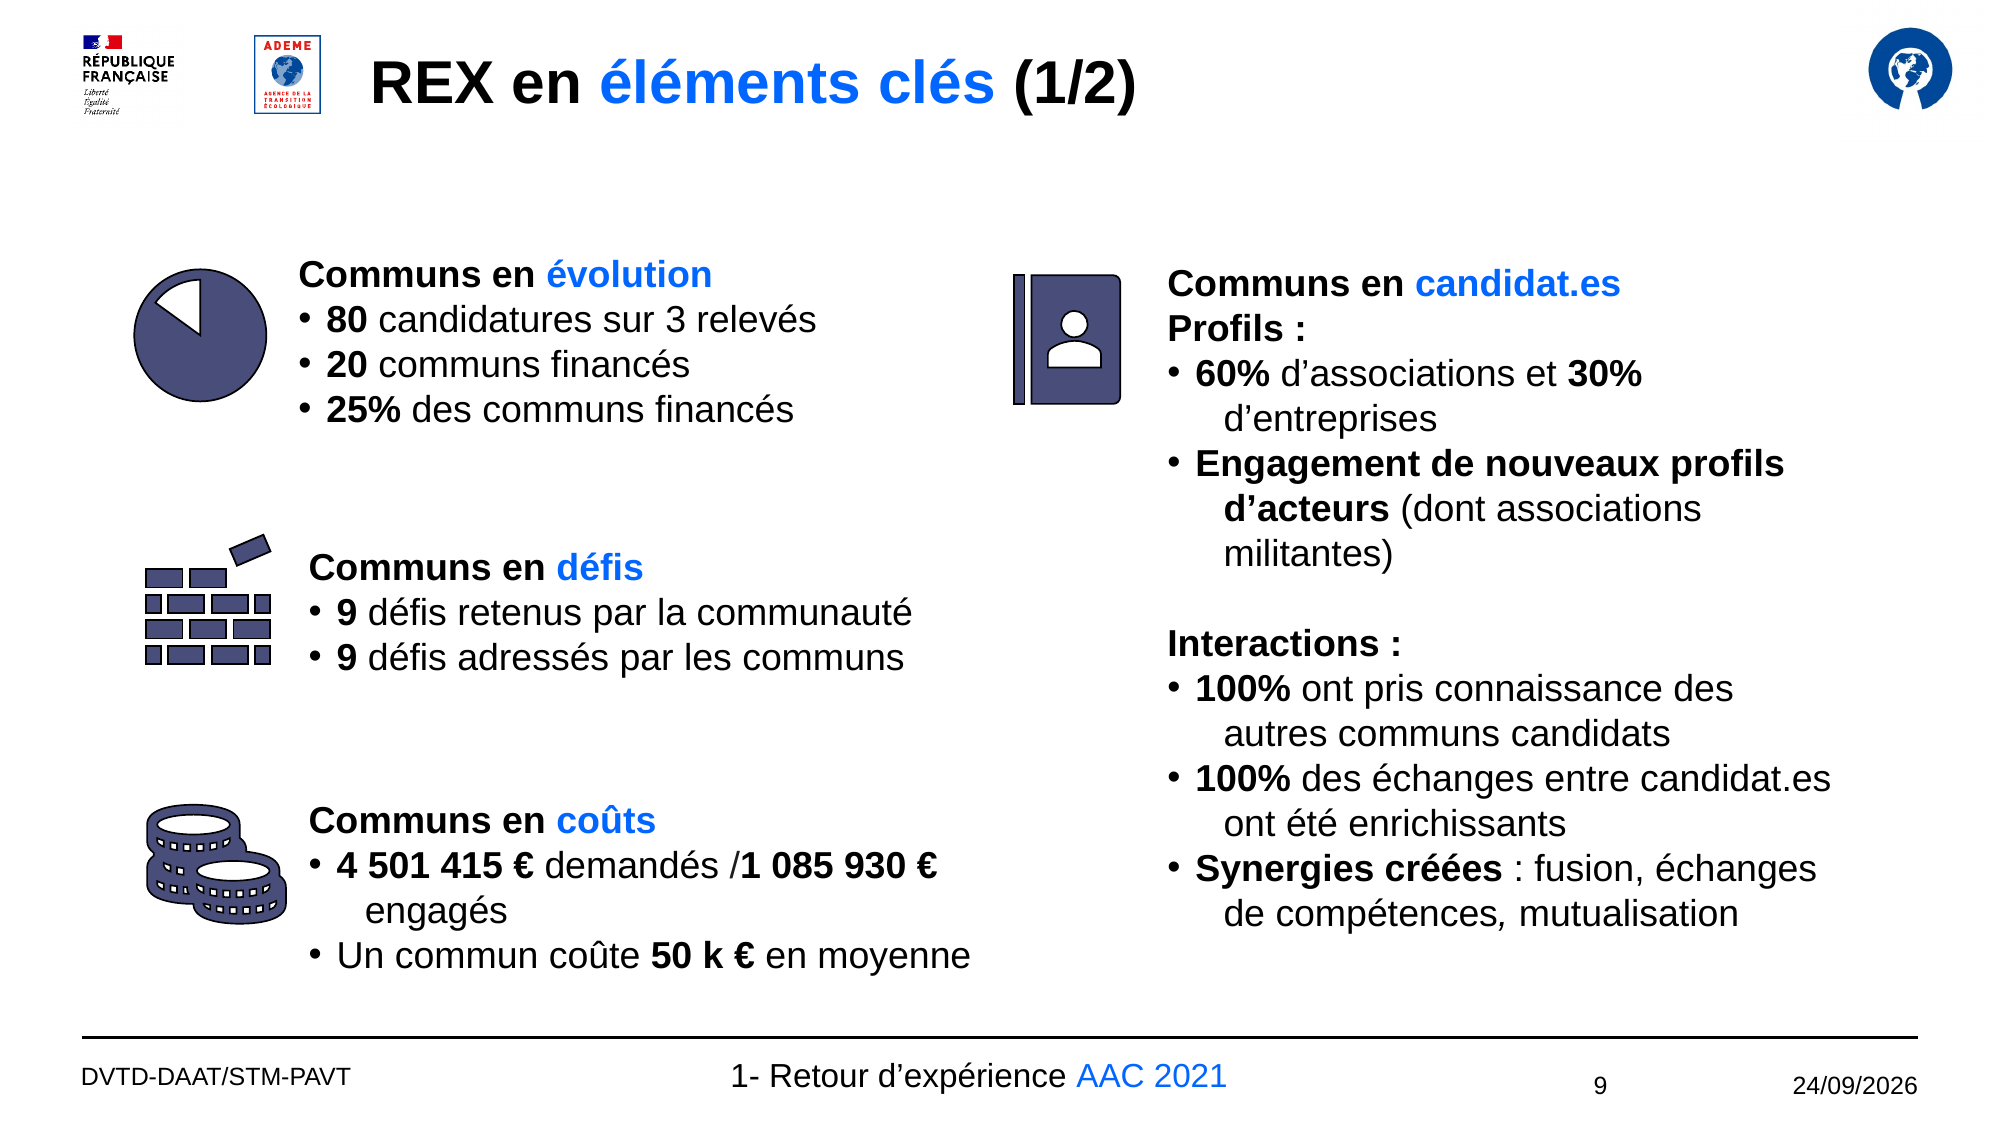

REX en éléments clés (1/2)
Communs en évolution
80 candidatures sur 3 relevés
20 communs financés
25% des communs financés
Communs en candidat.es
Profils :
60% d’associations et 30% d’entreprises
Engagement de nouveaux profils d’acteurs (dont associations militantes)
Interactions :
100% ont pris connaissance des autres communs candidats
100% des échanges entre candidat.es ont été enrichissants
Synergies créées : fusion, échanges de compétences, mutualisation
Communs en défis
9 défis retenus par la communauté
9 défis adressés par les communs
Communs en coûts
4 501 415 € demandés /1 085 930 € engagés
Un commun coûte 50 k € en moyenne
8
DVTD-DAAT/STM-PAVT
1- Retour d’expérience AAC 2021